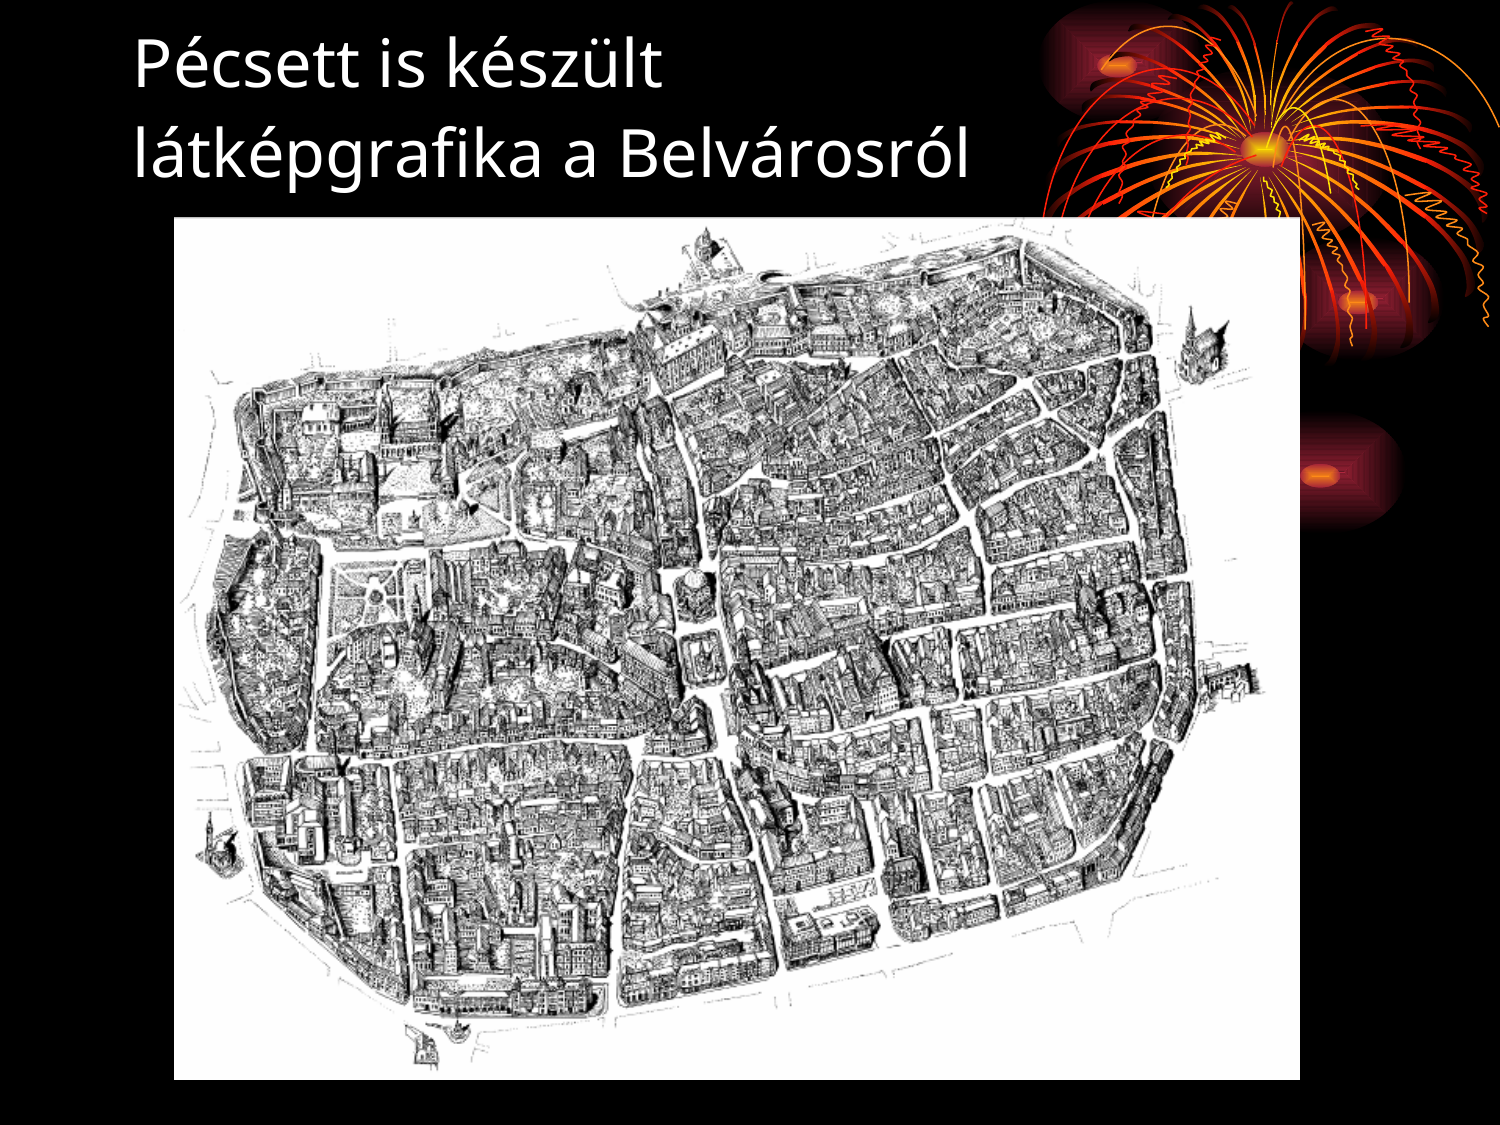

# Pécsett is készült látképgrafika a Belvárosról